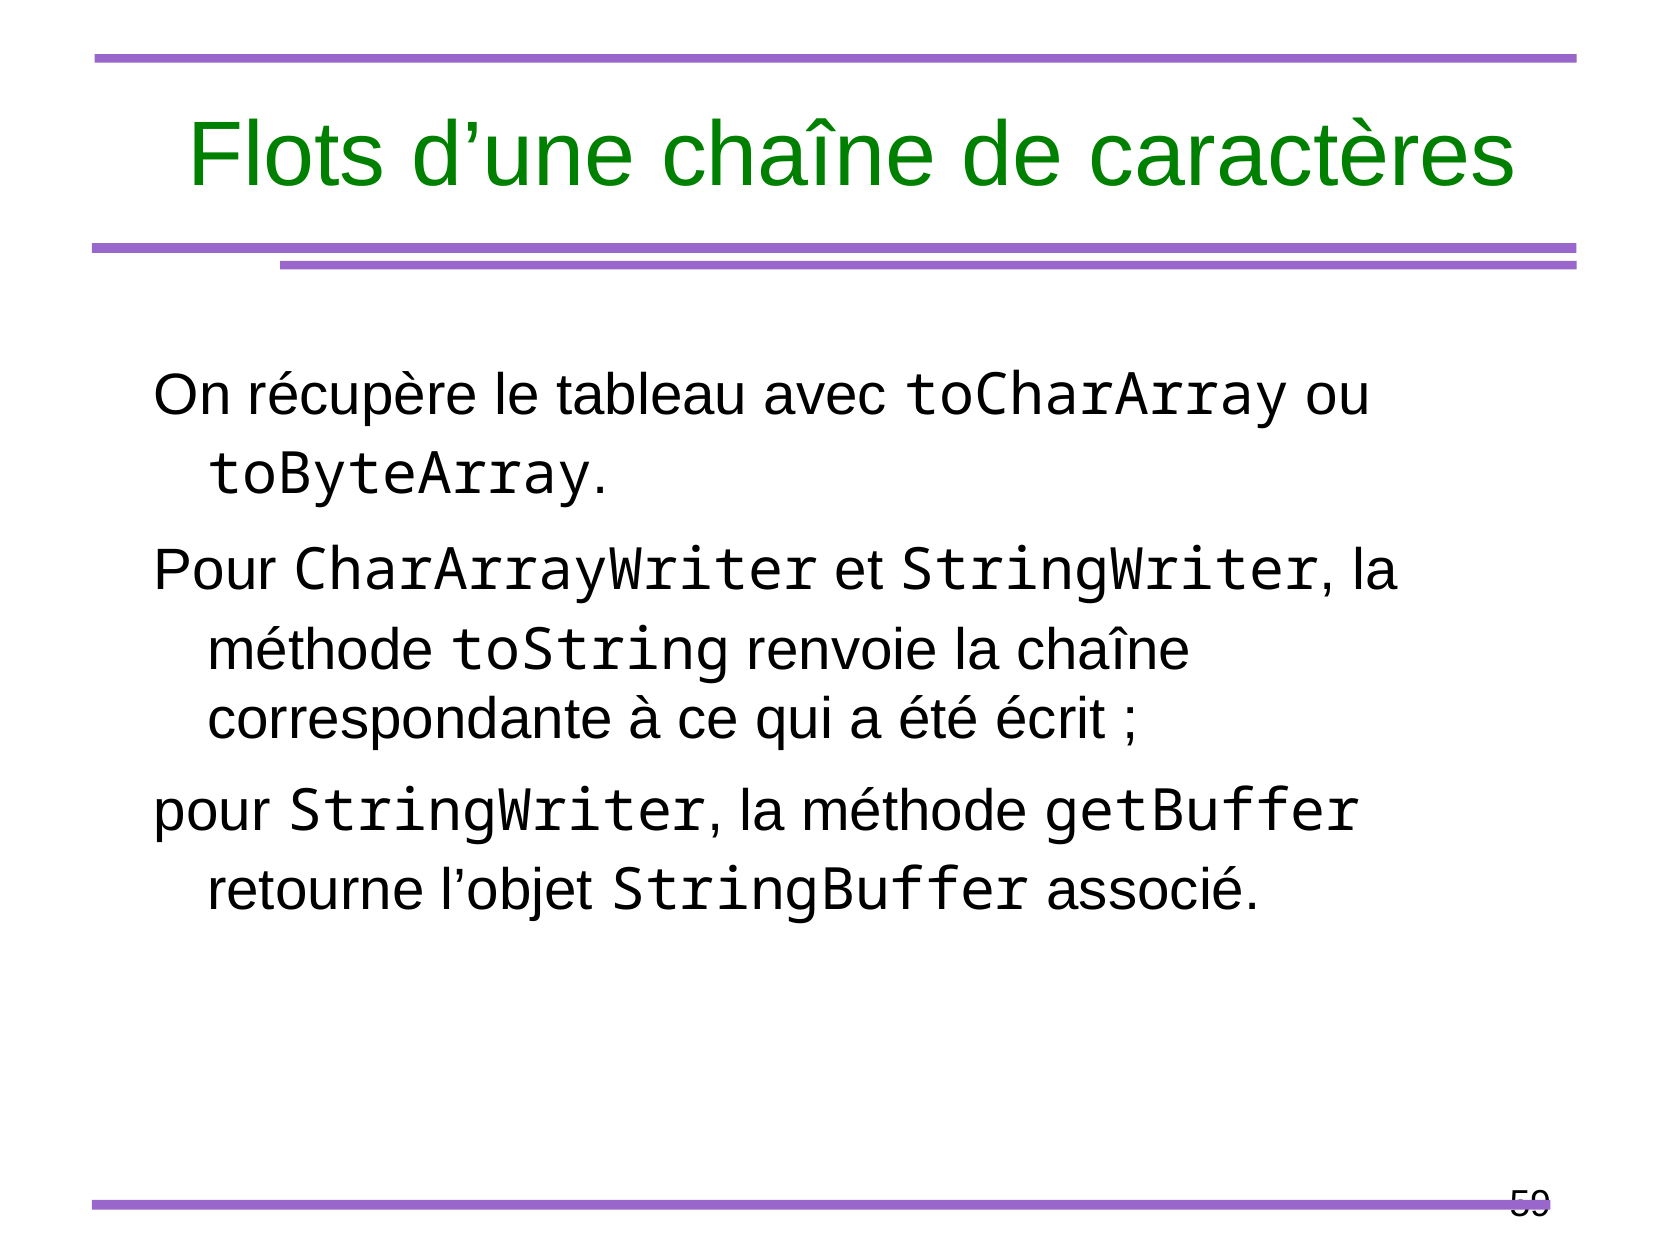

# Flots d’une chaîne de caractères
On récupère le tableau avec toCharArray ou toByteArray.
Pour CharArrayWriter et StringWriter, la méthode toString renvoie la chaîne correspondante à ce qui a été écrit ;
pour StringWriter, la méthode getBuffer retourne l’objet StringBuffer associé.